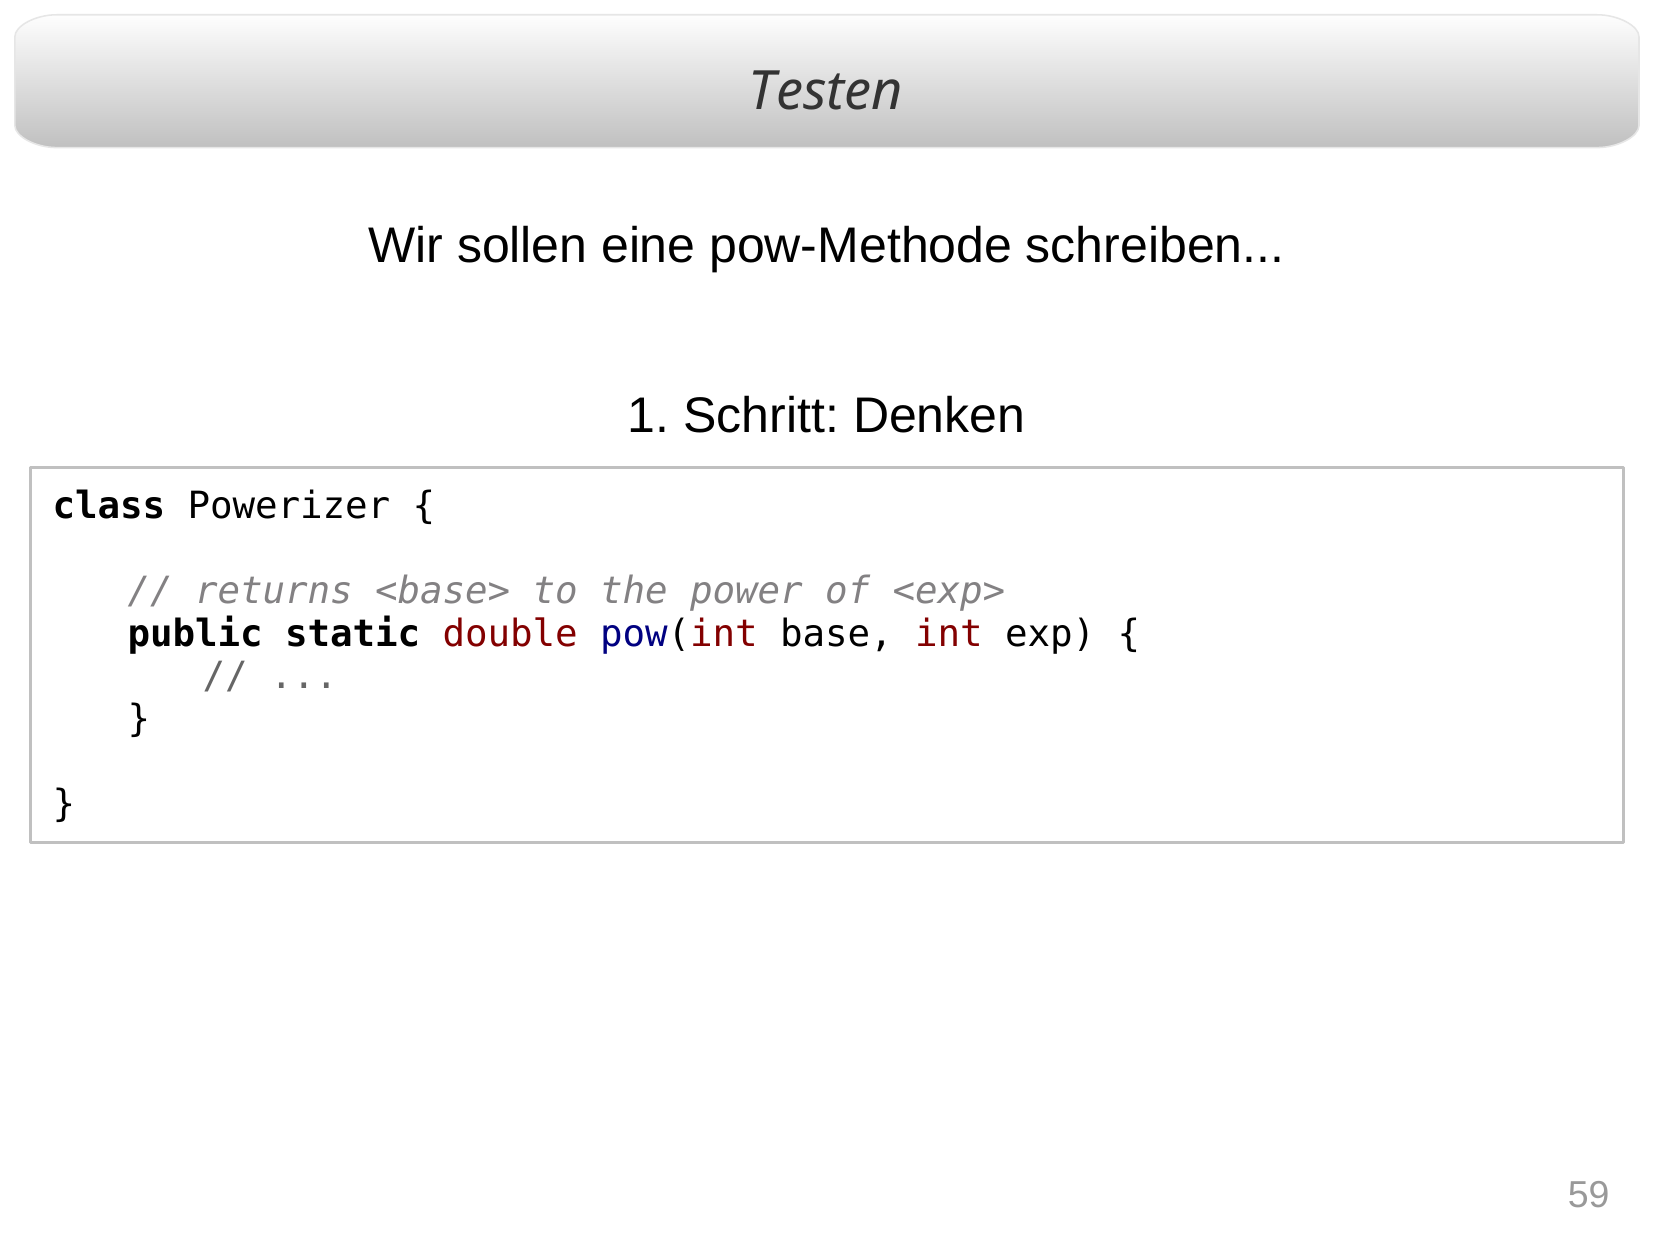

# Testen
Wir sollen eine pow-Methode schreiben...
1. Schritt: Denken
class Powerizer {
	// returns <base> to the power of <exp>
	public static double pow(int base, int exp) {
		// ...
	}
}